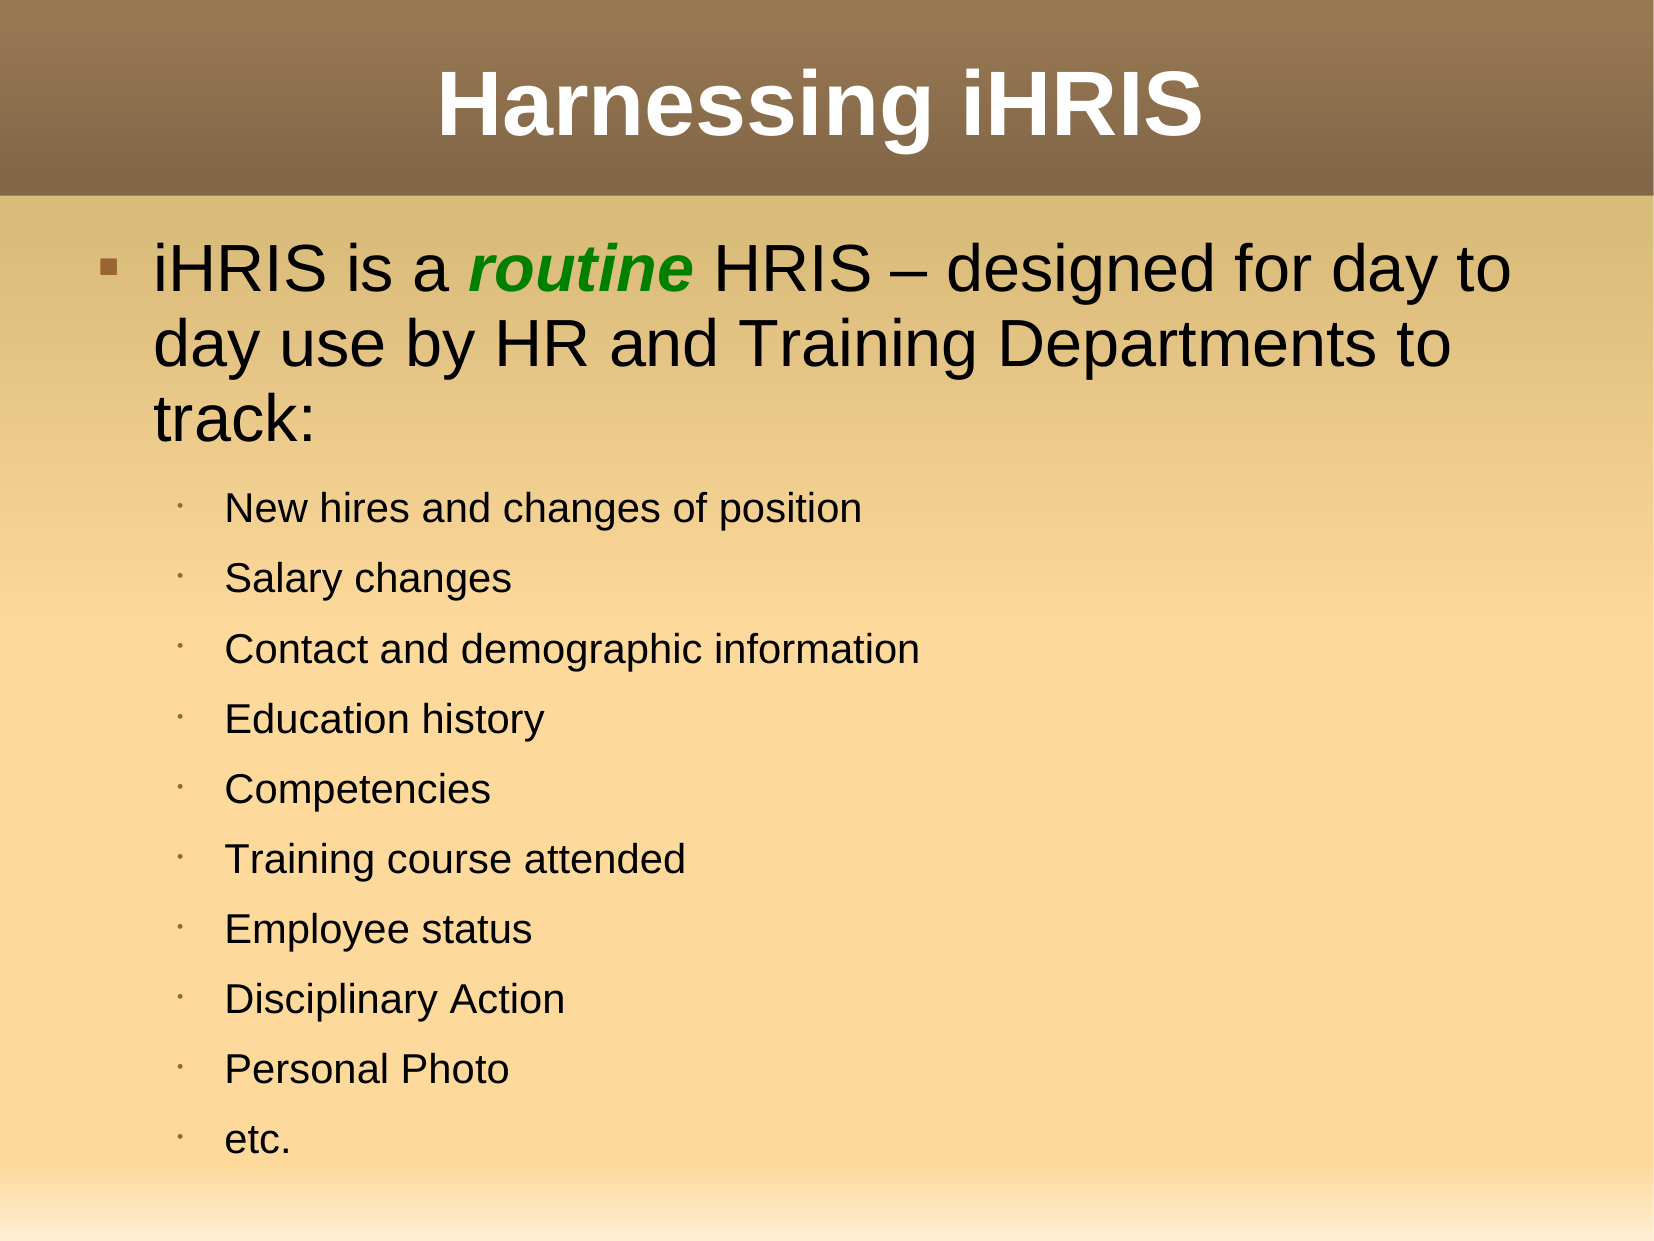

# Harnessing iHRIS
iHRIS is a routine HRIS – designed for day to day use by HR and Training Departments to track:
New hires and changes of position
Salary changes
Contact and demographic information
Education history
Competencies
Training course attended
Employee status
Disciplinary Action
Personal Photo
etc.